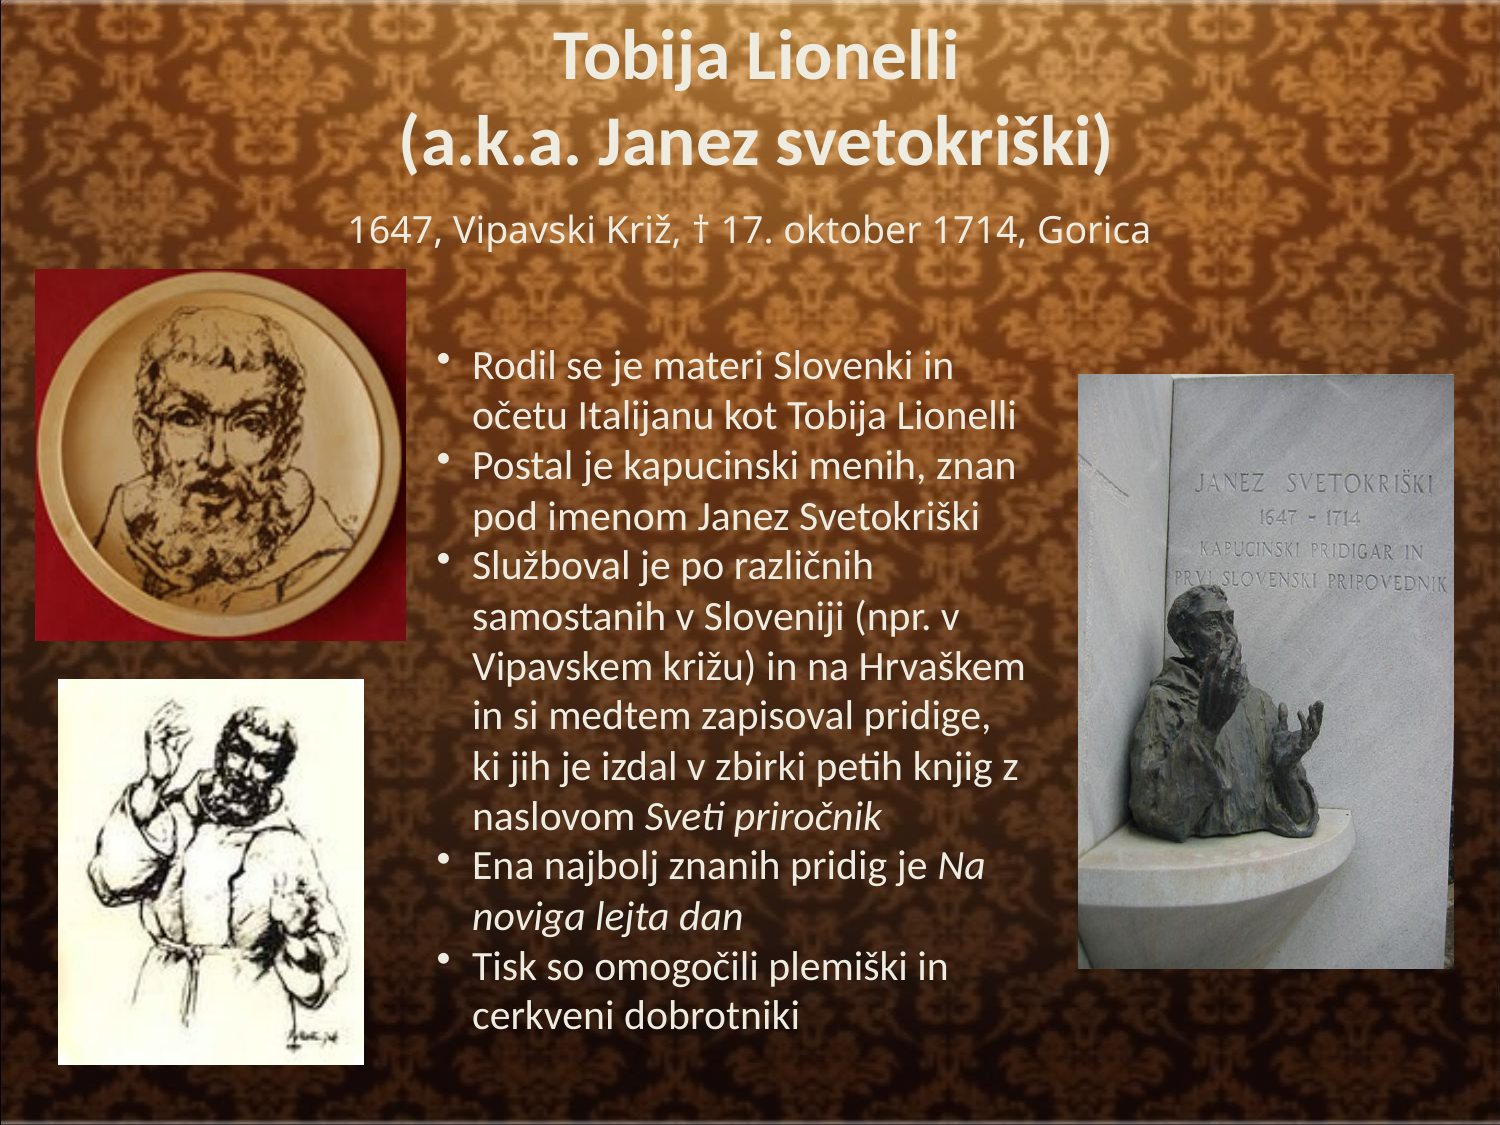

# Tobija Lionelli (a.k.a. Janez svetokriški)
1647, Vipavski Križ, † 17. oktober 1714, Gorica
Rodil se je materi Slovenki in očetu Italijanu kot Tobija Lionelli
Postal je kapucinski menih, znan pod imenom Janez Svetokriški
Služboval je po različnih samostanih v Sloveniji (npr. v Vipavskem križu) in na Hrvaškem in si medtem zapisoval pridige, ki jih je izdal v zbirki petih knjig z naslovom Sveti priročnik
Ena najbolj znanih pridig je Na noviga lejta dan
Tisk so omogočili plemiški in cerkveni dobrotniki